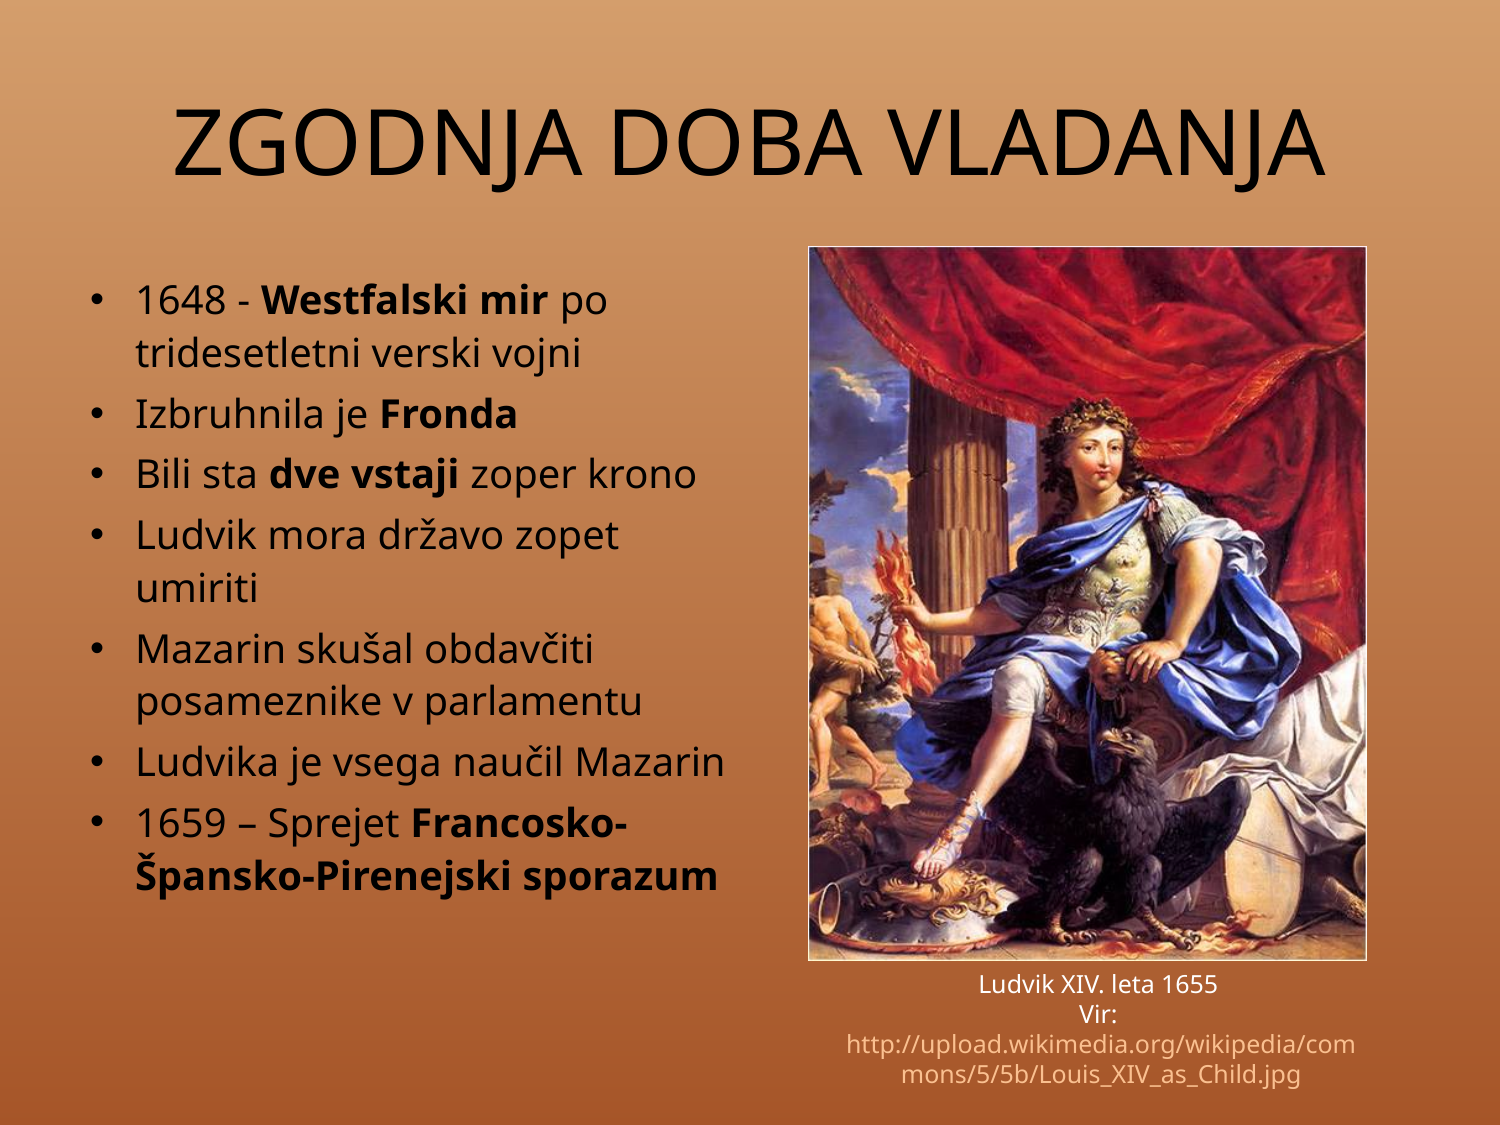

# ZGODNJA DOBA VLADANJA
1648 - Westfalski mir po tridesetletni verski vojni
Izbruhnila je Fronda
Bili sta dve vstaji zoper krono
Ludvik mora državo zopet umiriti
Mazarin skušal obdavčiti posameznike v parlamentu
Ludvika je vsega naučil Mazarin
1659 – Sprejet Francosko-Špansko-Pirenejski sporazum
Ludvik XIV. leta 1655
Vir: http://upload.wikimedia.org/wikipedia/commons/5/5b/Louis_XIV_as_Child.jpg